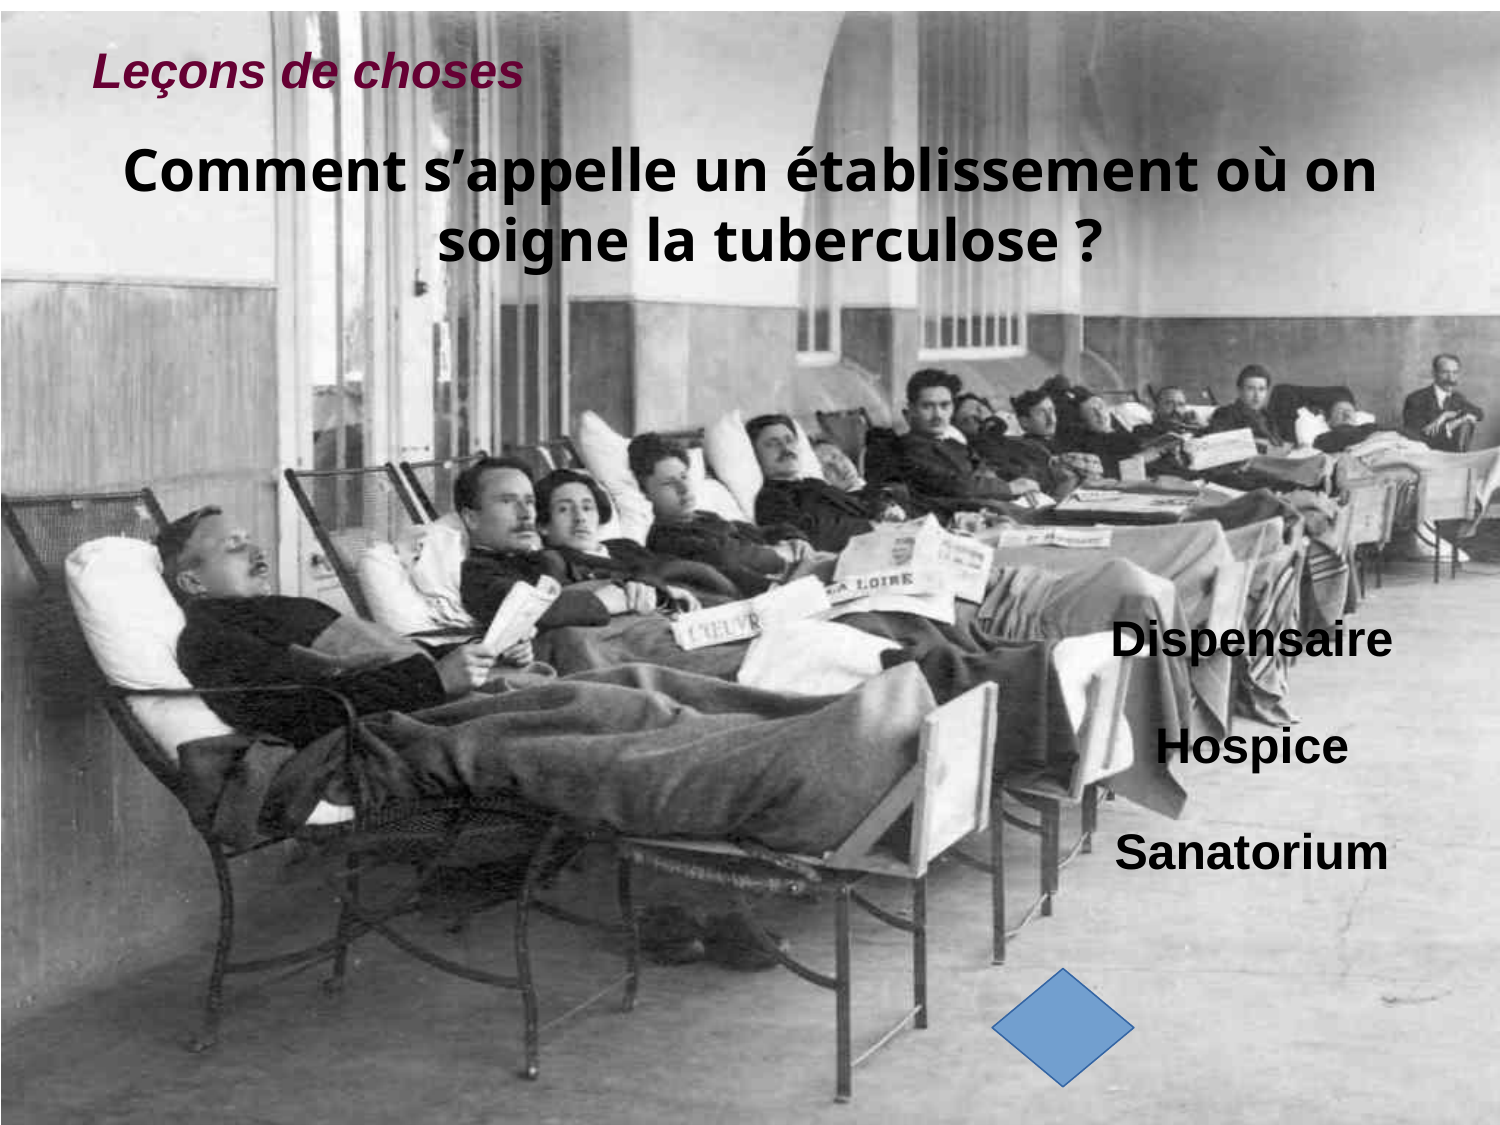

Leçons de choses
Comment s’appelle un établissement où on soigne la tuberculose ?
Dispensaire
Hospice
Sanatorium